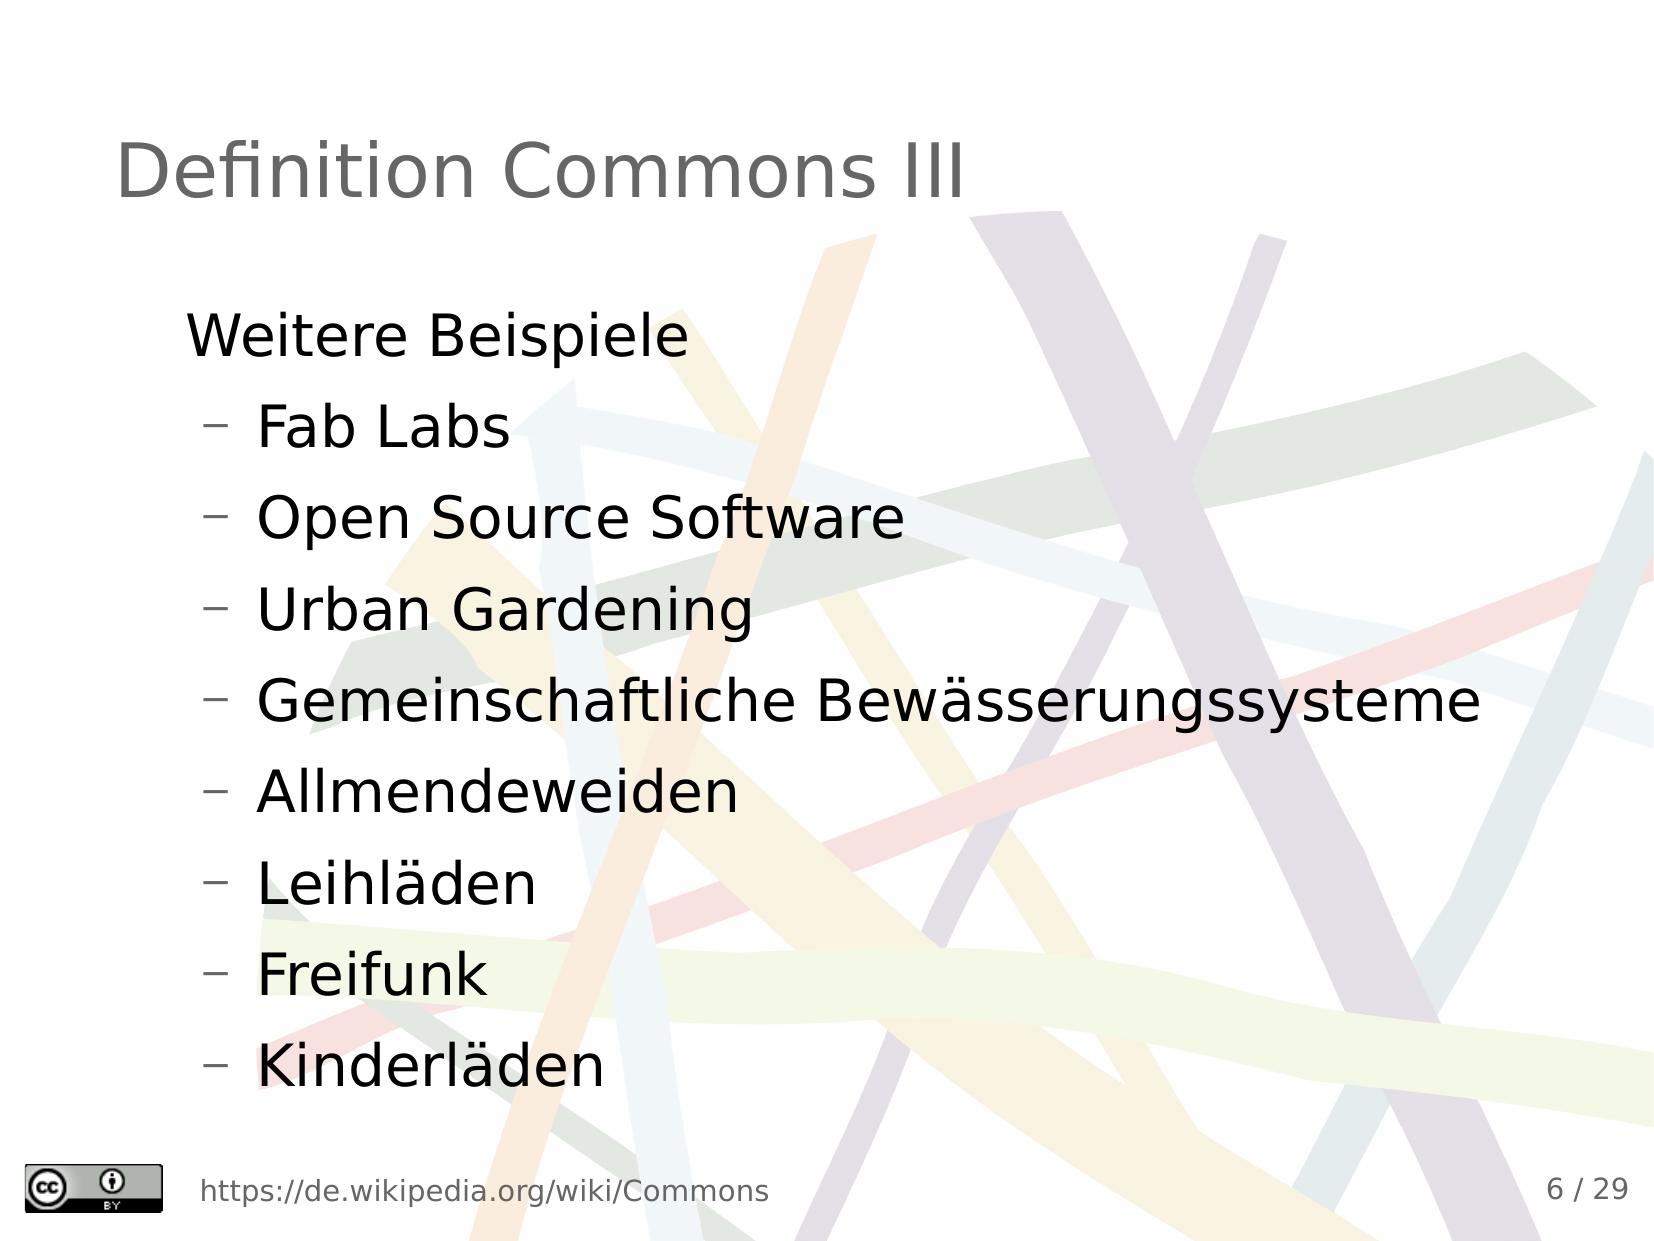

# Definition Commons III
Weitere Beispiele
Fab Labs
Open Source Software
Urban Gardening
Gemeinschaftliche Bewässerungssysteme
Allmendeweiden
Leihläden
Freifunk
Kinderläden
https://de.wikipedia.org/wiki/Commons
6